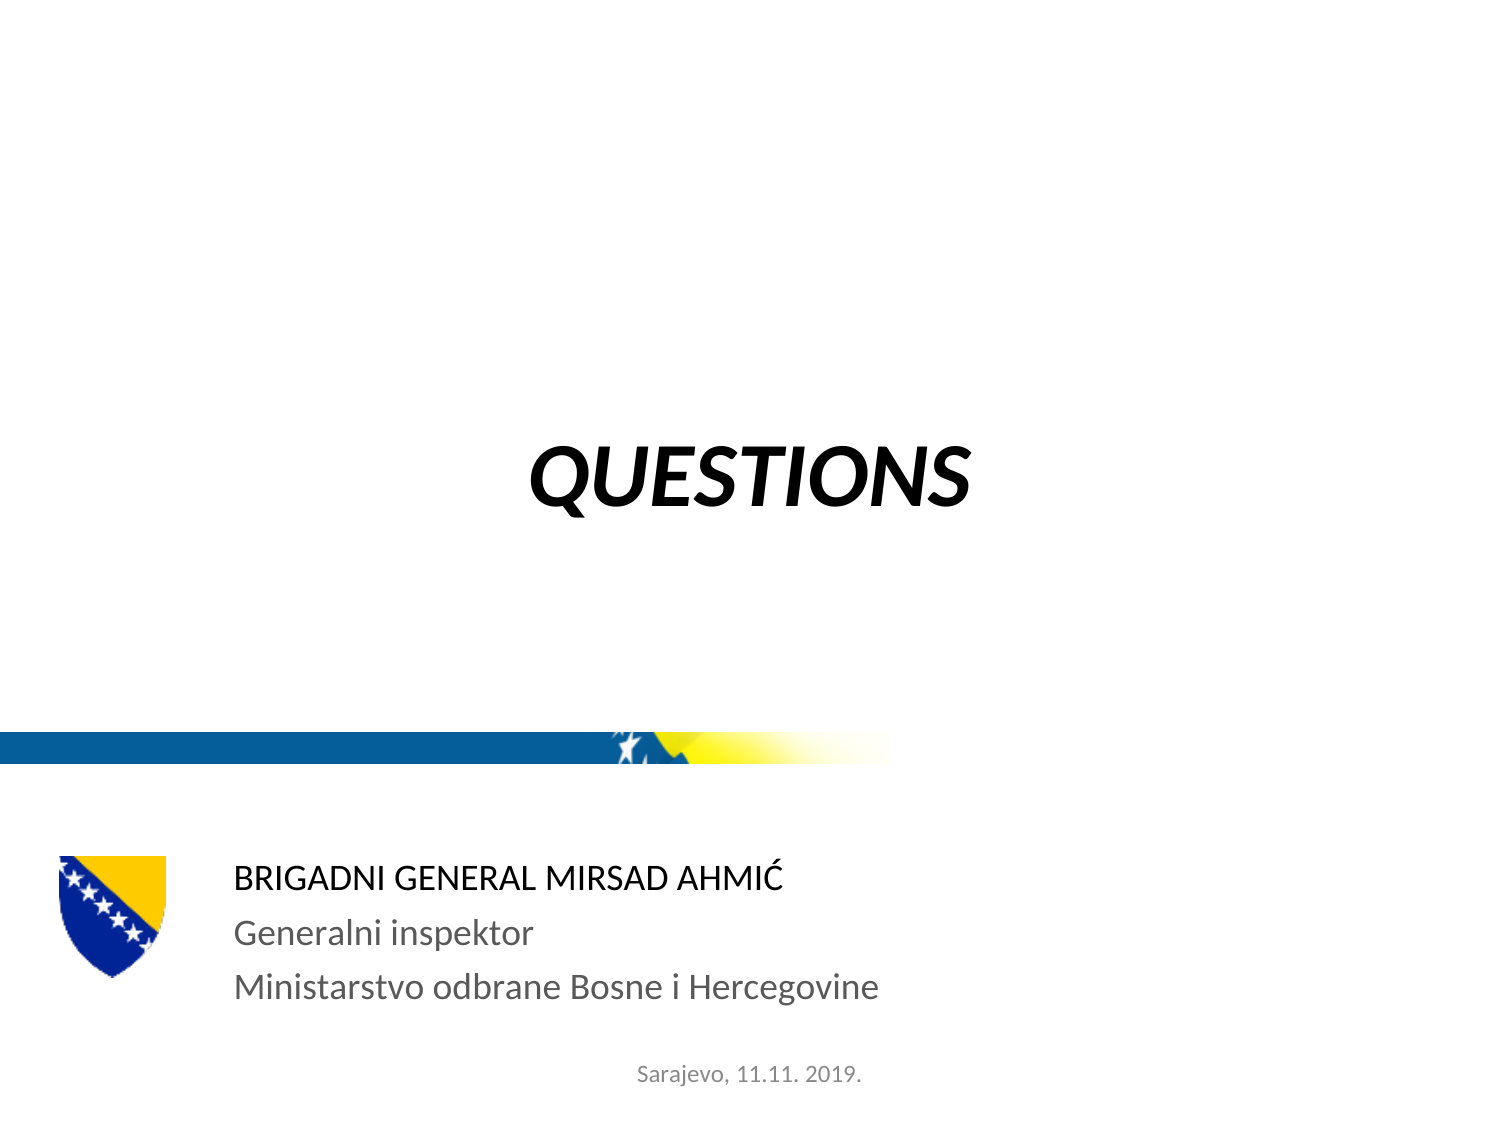

# QUESTIONS
BRIGADNI GENERAL MIRSAD AHMIĆ
Generalni inspektor
Ministarstvo odbrane Bosne i Hercegovine
Sarajevo, 11.11. 2019.